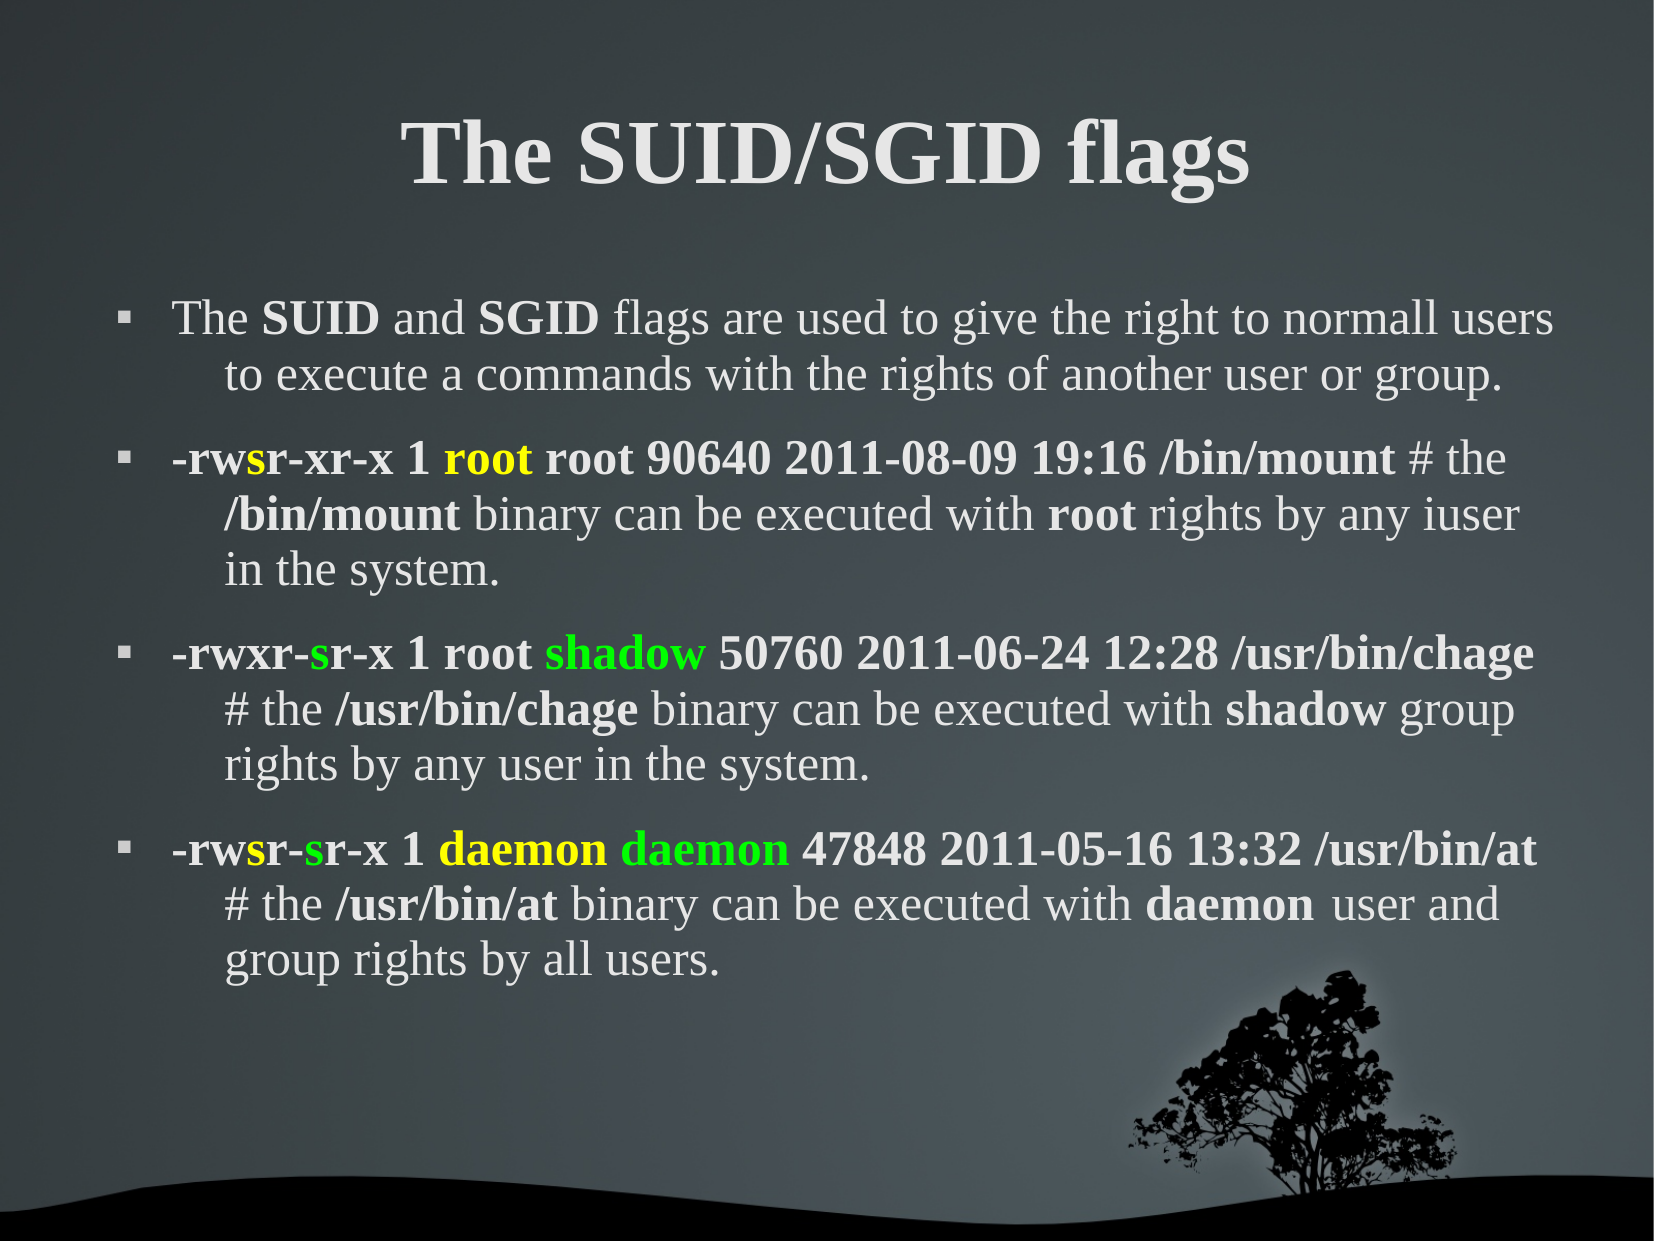

# The SUID/SGID flags
The SUID and SGID flags are used to give the right to normall users to execute a commands with the rights of another user or group.
-rwsr-xr-x 1 root root 90640 2011-08-09 19:16 /bin/mount # the /bin/mount binary can be executed with root rights by any iuser in the system.
-rwxr-sr-x 1 root shadow 50760 2011-06-24 12:28 /usr/bin/chage 	# the /usr/bin/chage binary can be executed with shadow group rights by any user in the system.
-rwsr-sr-x 1 daemon daemon 47848 2011-05-16 13:32 /usr/bin/at 	# the /usr/bin/at binary can be executed with daemon	user and group rights by all users.